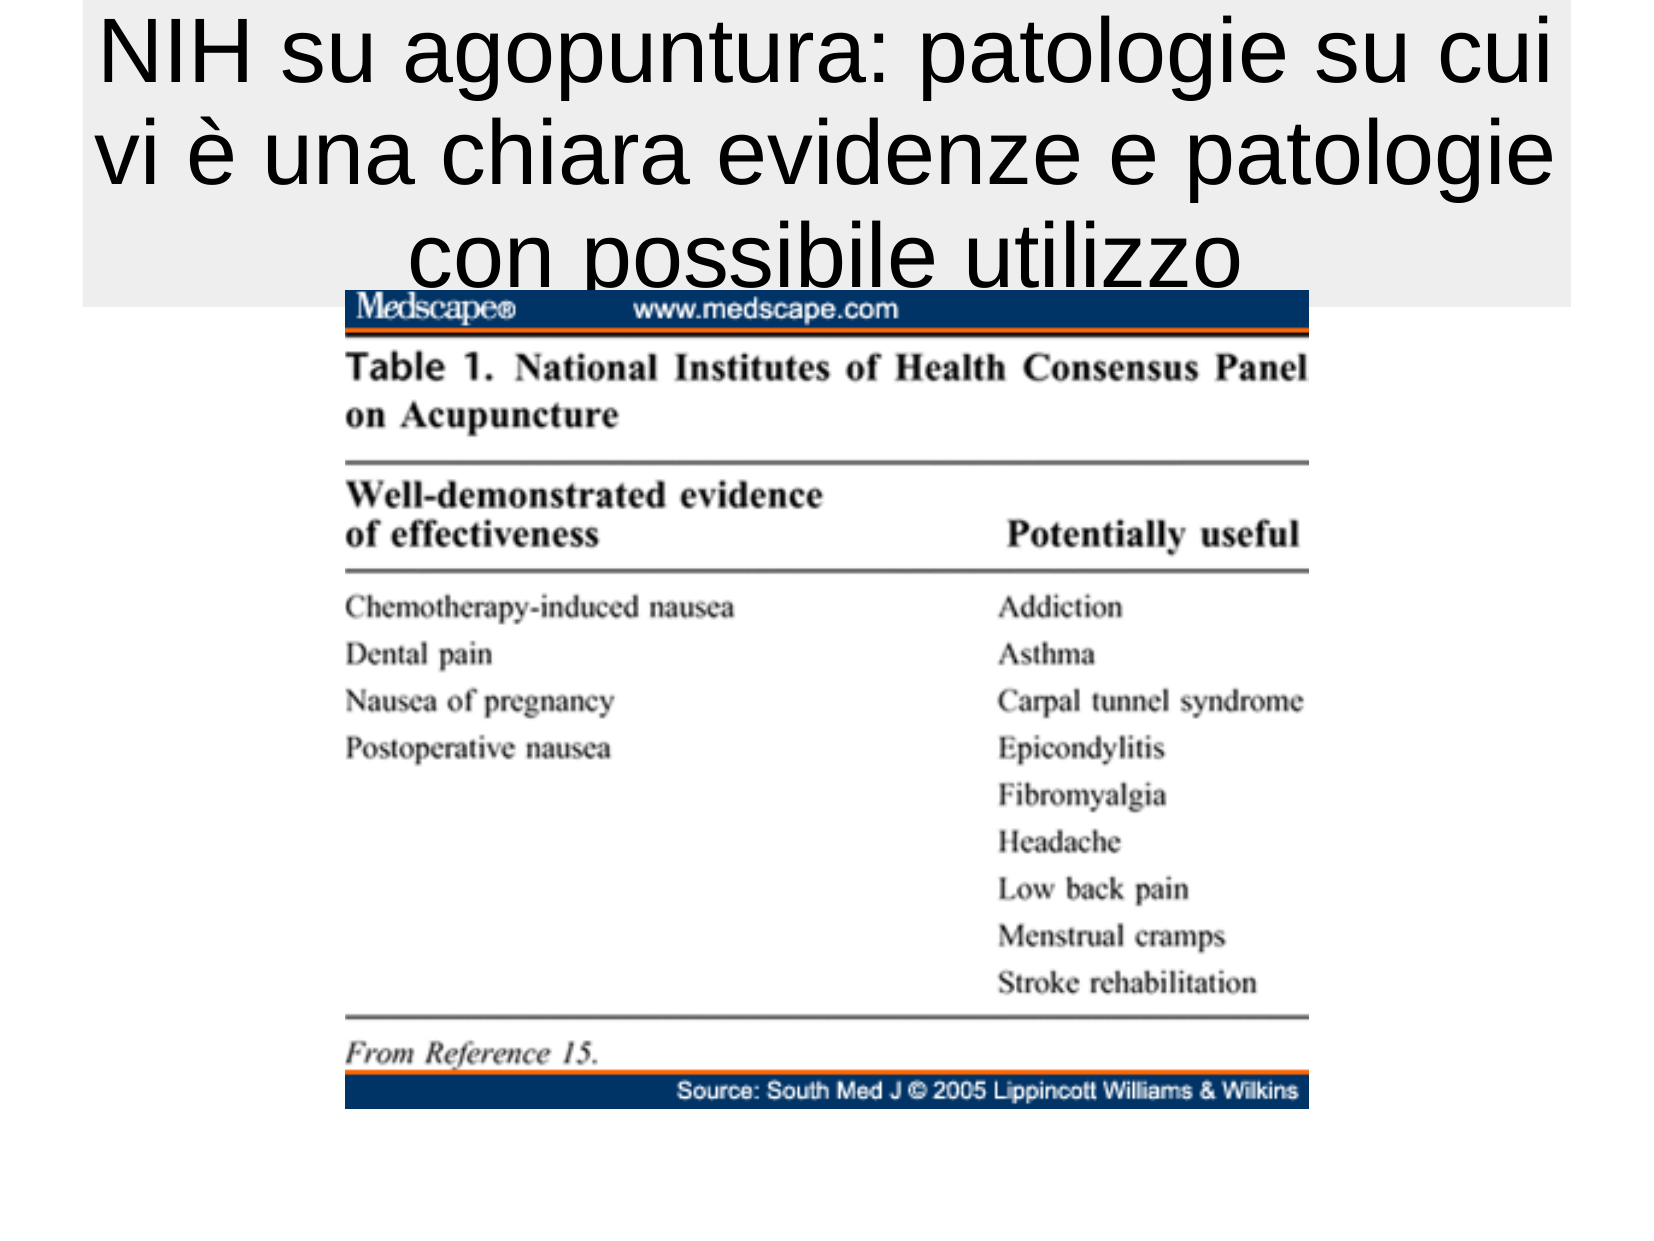

# NIH su agopuntura: patologie su cui vi è una chiara evidenze e patologie con possibile utilizzo